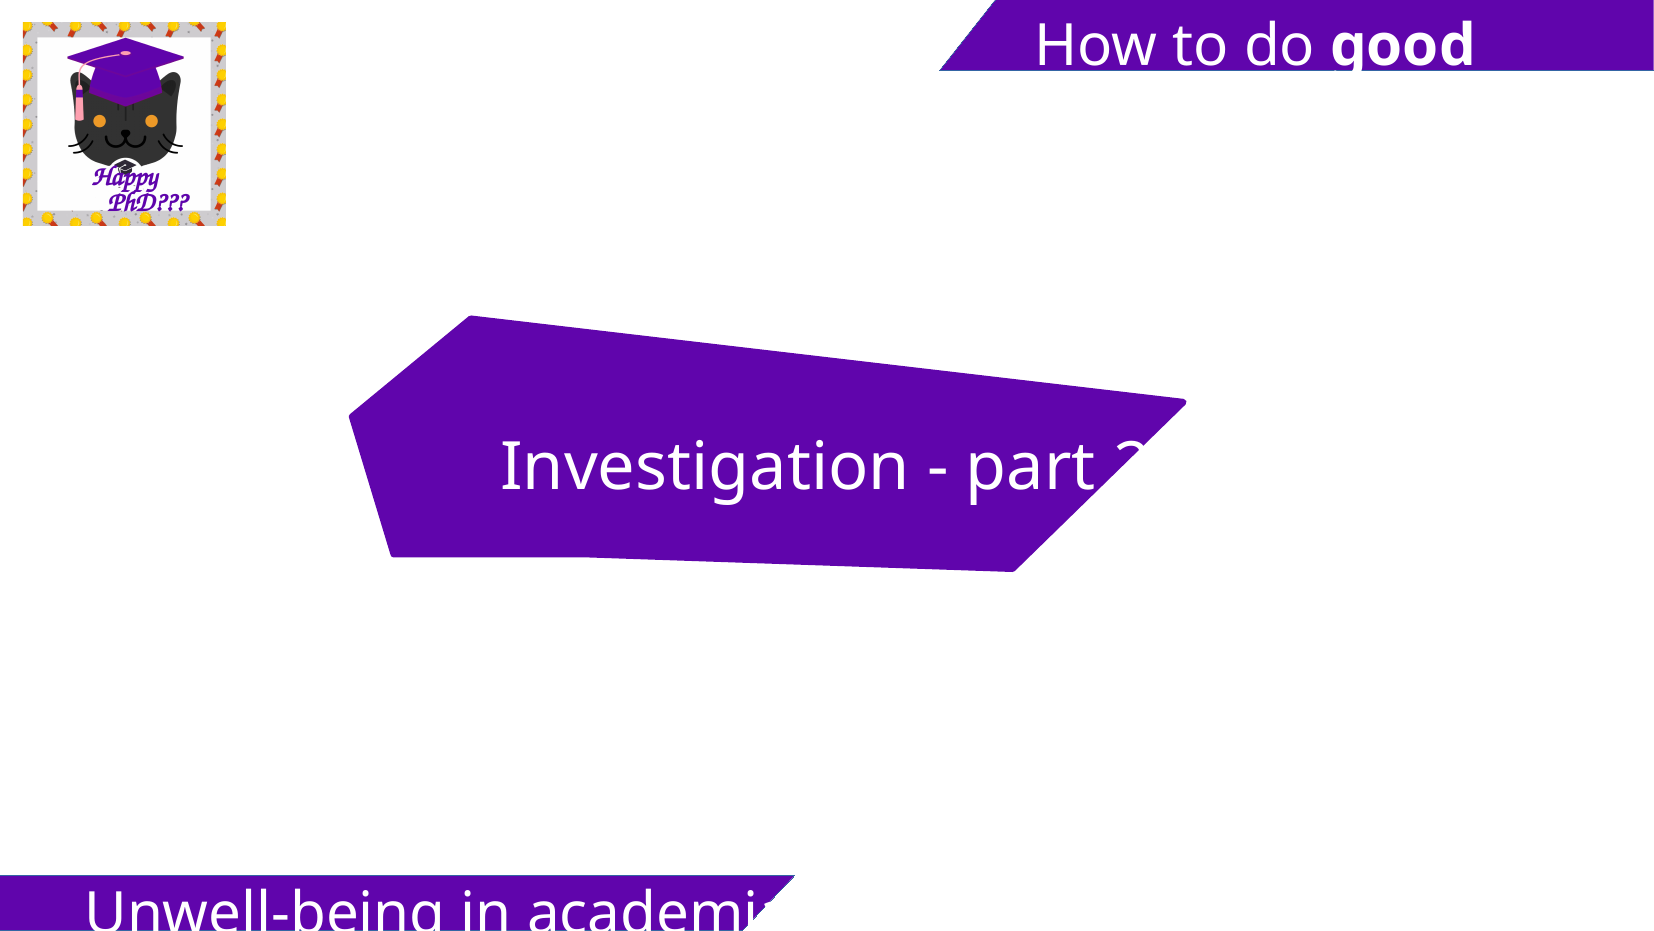

BUT...
Investigation - part 2
Unwell-being in academia ?